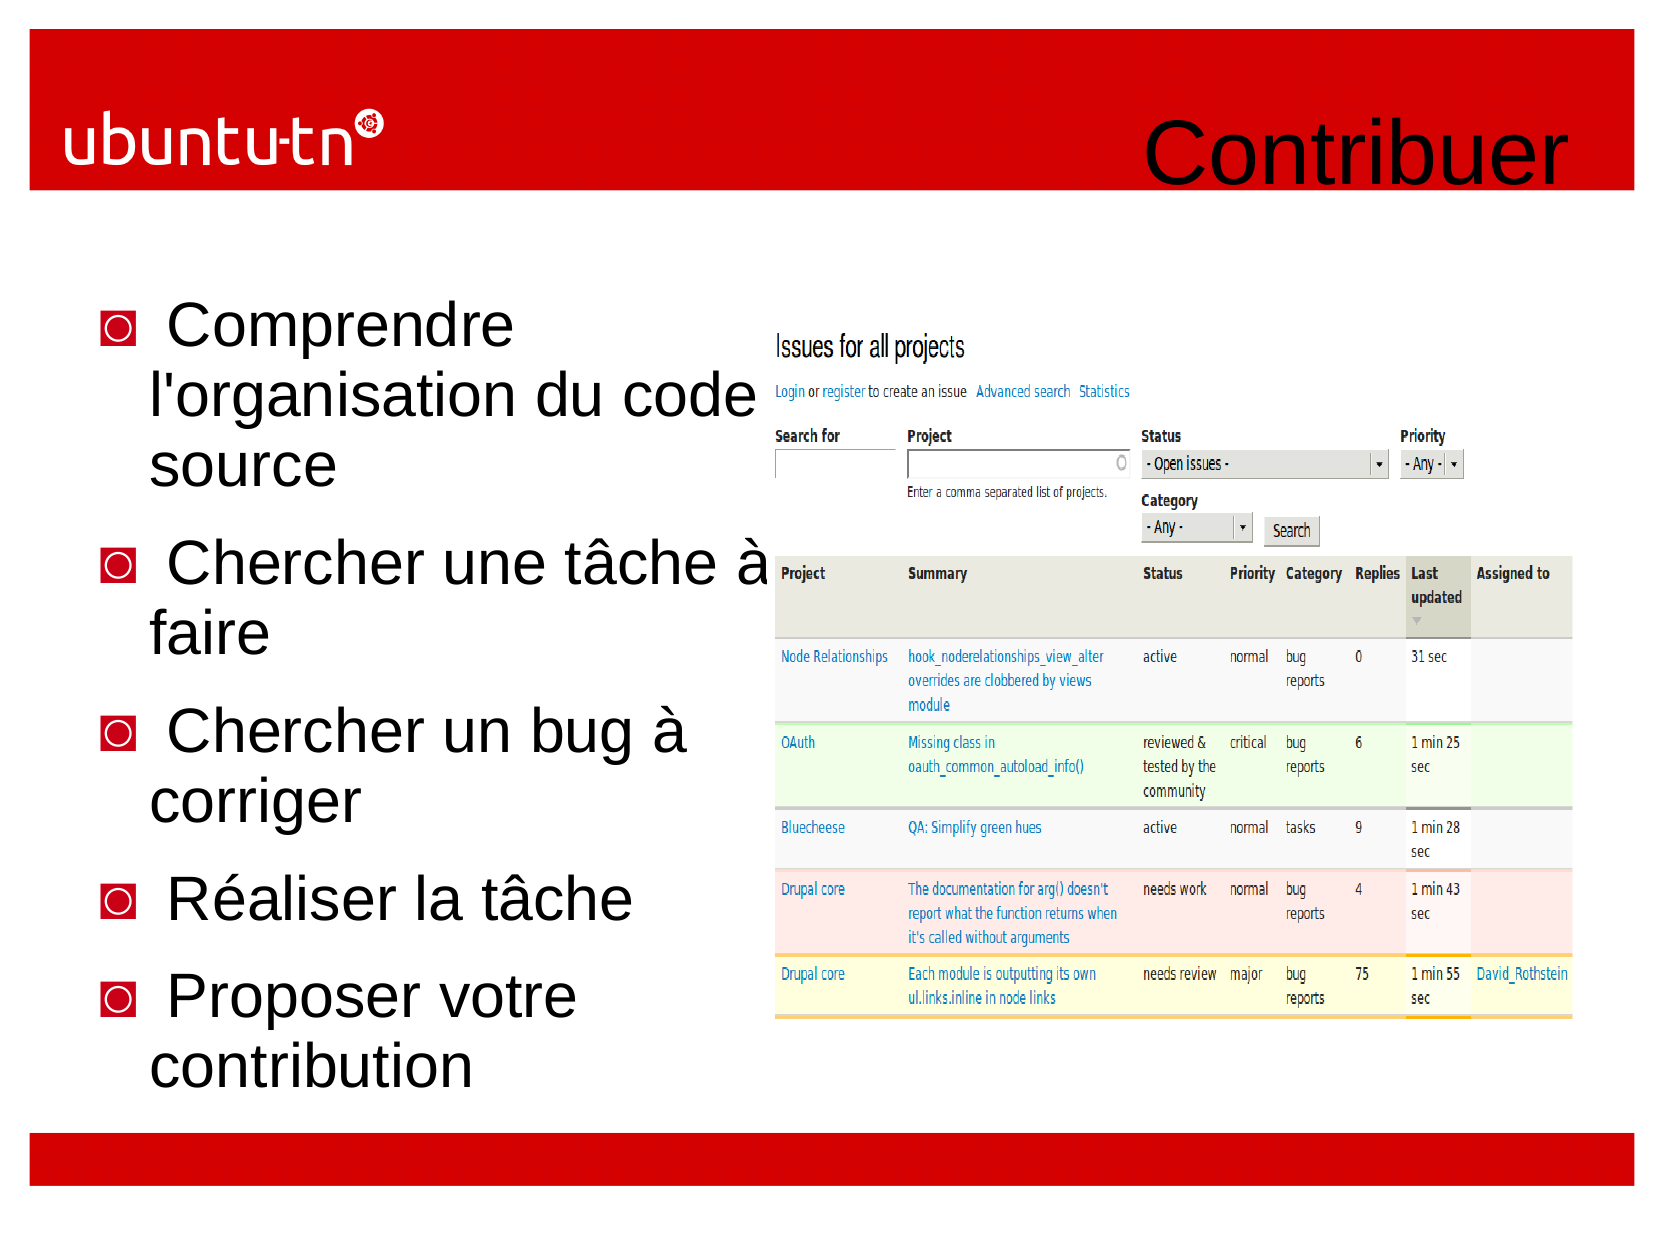

# Contribuer
 Comprendre l'organisation du code source
 Chercher une tâche à faire
 Chercher un bug à corriger
 Réaliser la tâche
 Proposer votre contribution